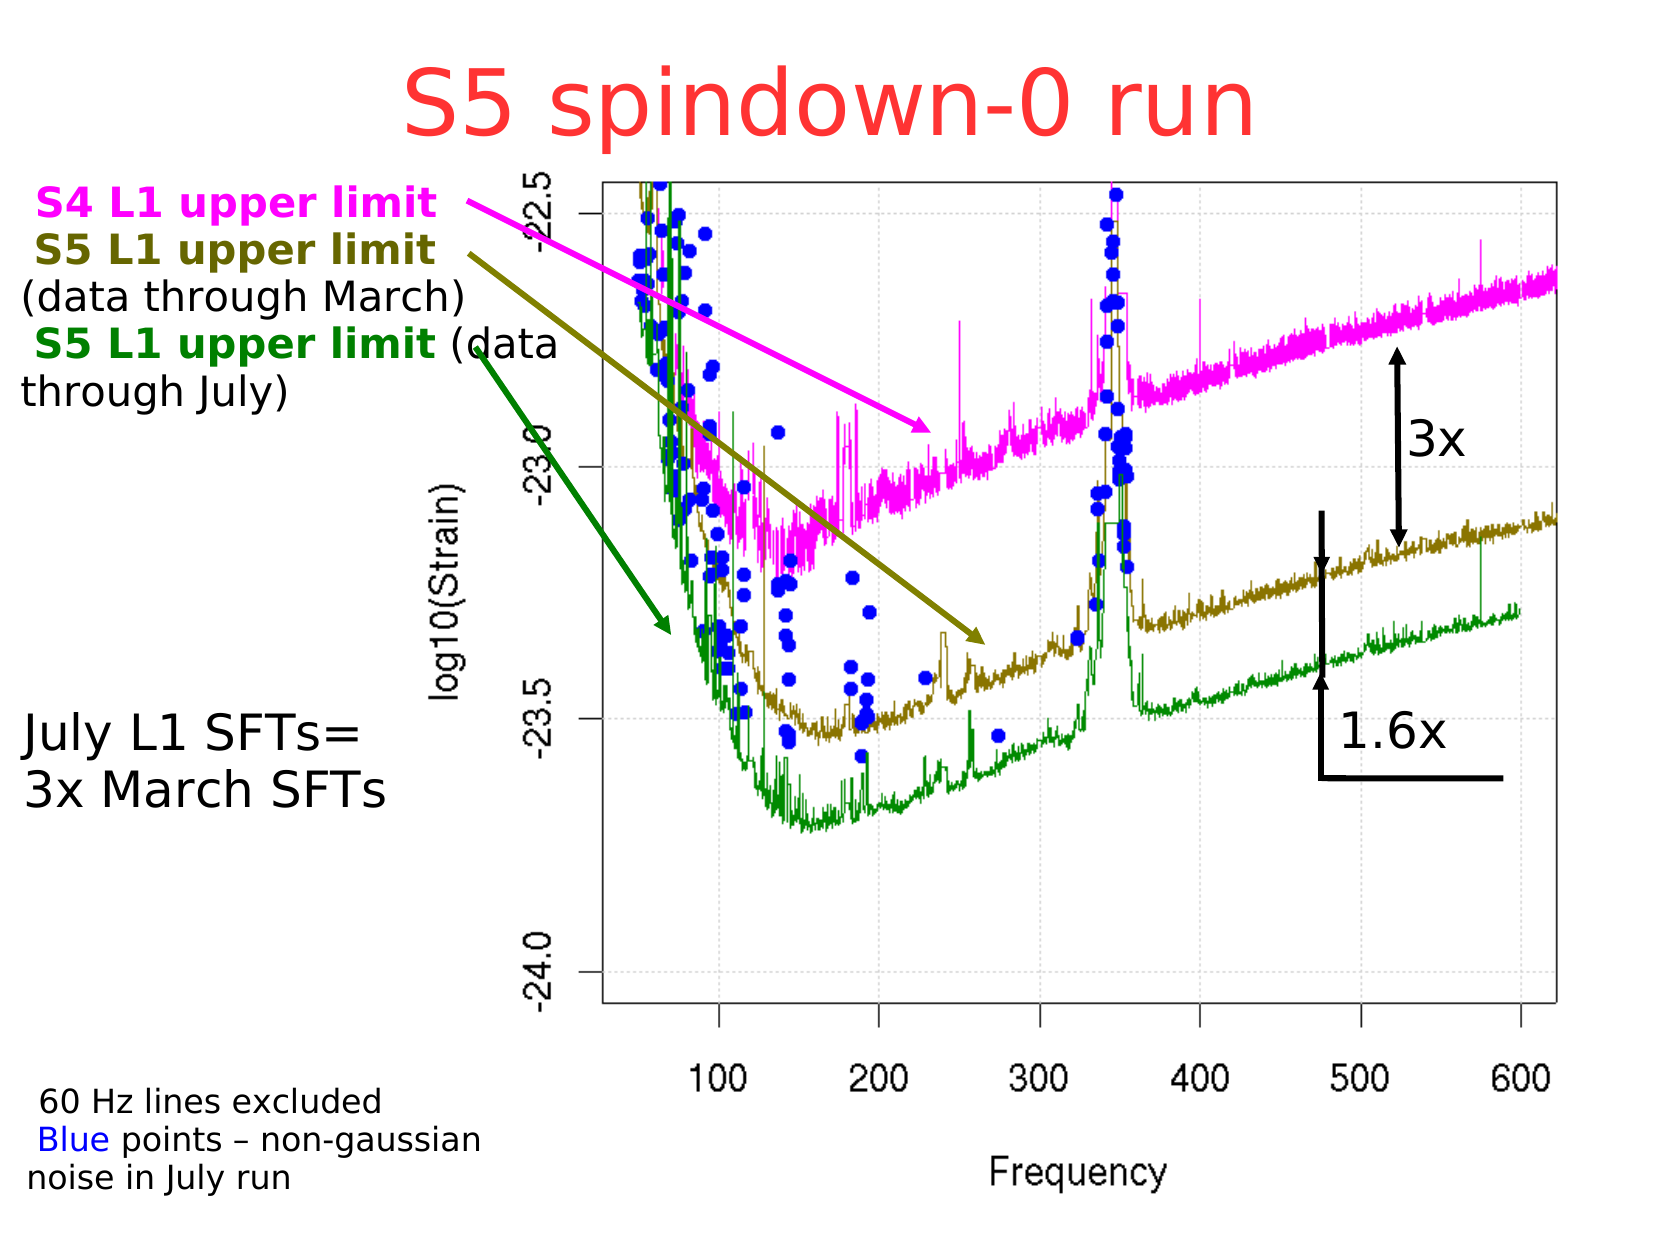

# S5 spindown-0 run
 S4 L1 upper limit
 S5 L1 upper limit (data through March)
 S5 L1 upper limit (data through July)
3x
1.6x
July L1 SFTs=
3x March SFTs
 60 Hz lines excluded
 Blue points – non-gaussian noise in July run